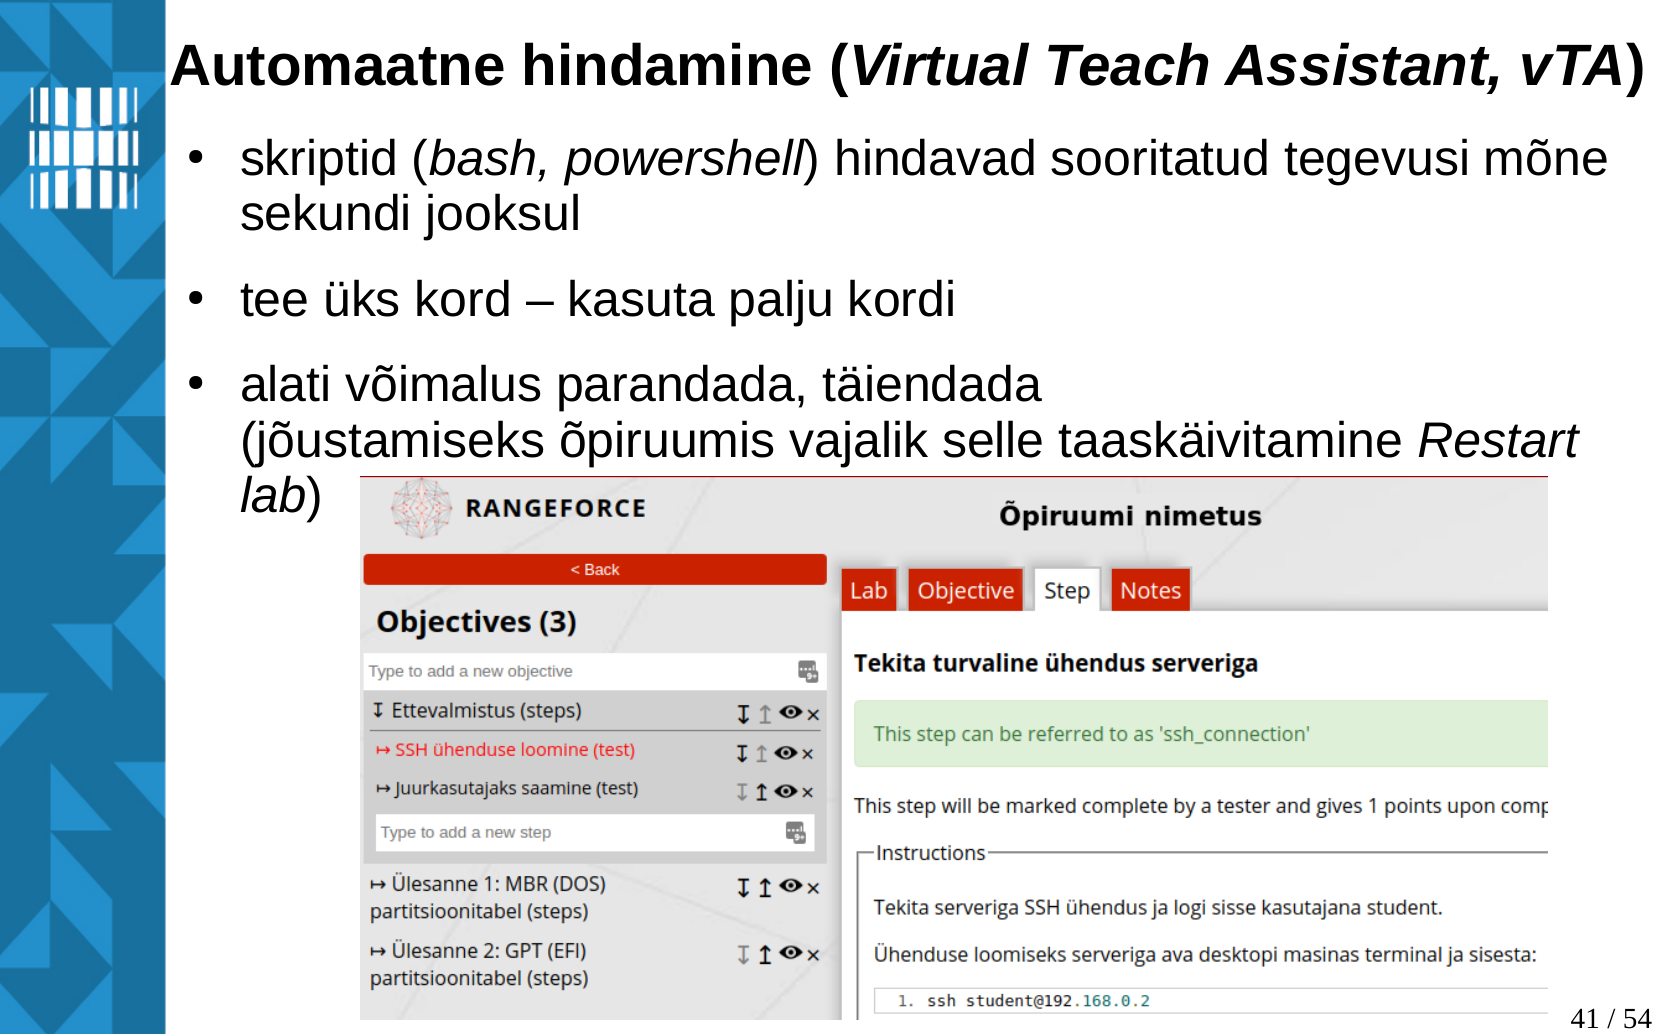

# Automaatne hindamine (Virtual Teach Assistant, vTA)
skriptid (bash, powershell) hindavad sooritatud tegevusi mõne sekundi jooksul
tee üks kord – kasuta palju kordi
alati võimalus parandada, täiendada
(jõustamiseks õpiruumis vajalik selle taaskäivitamine Restart lab)
41